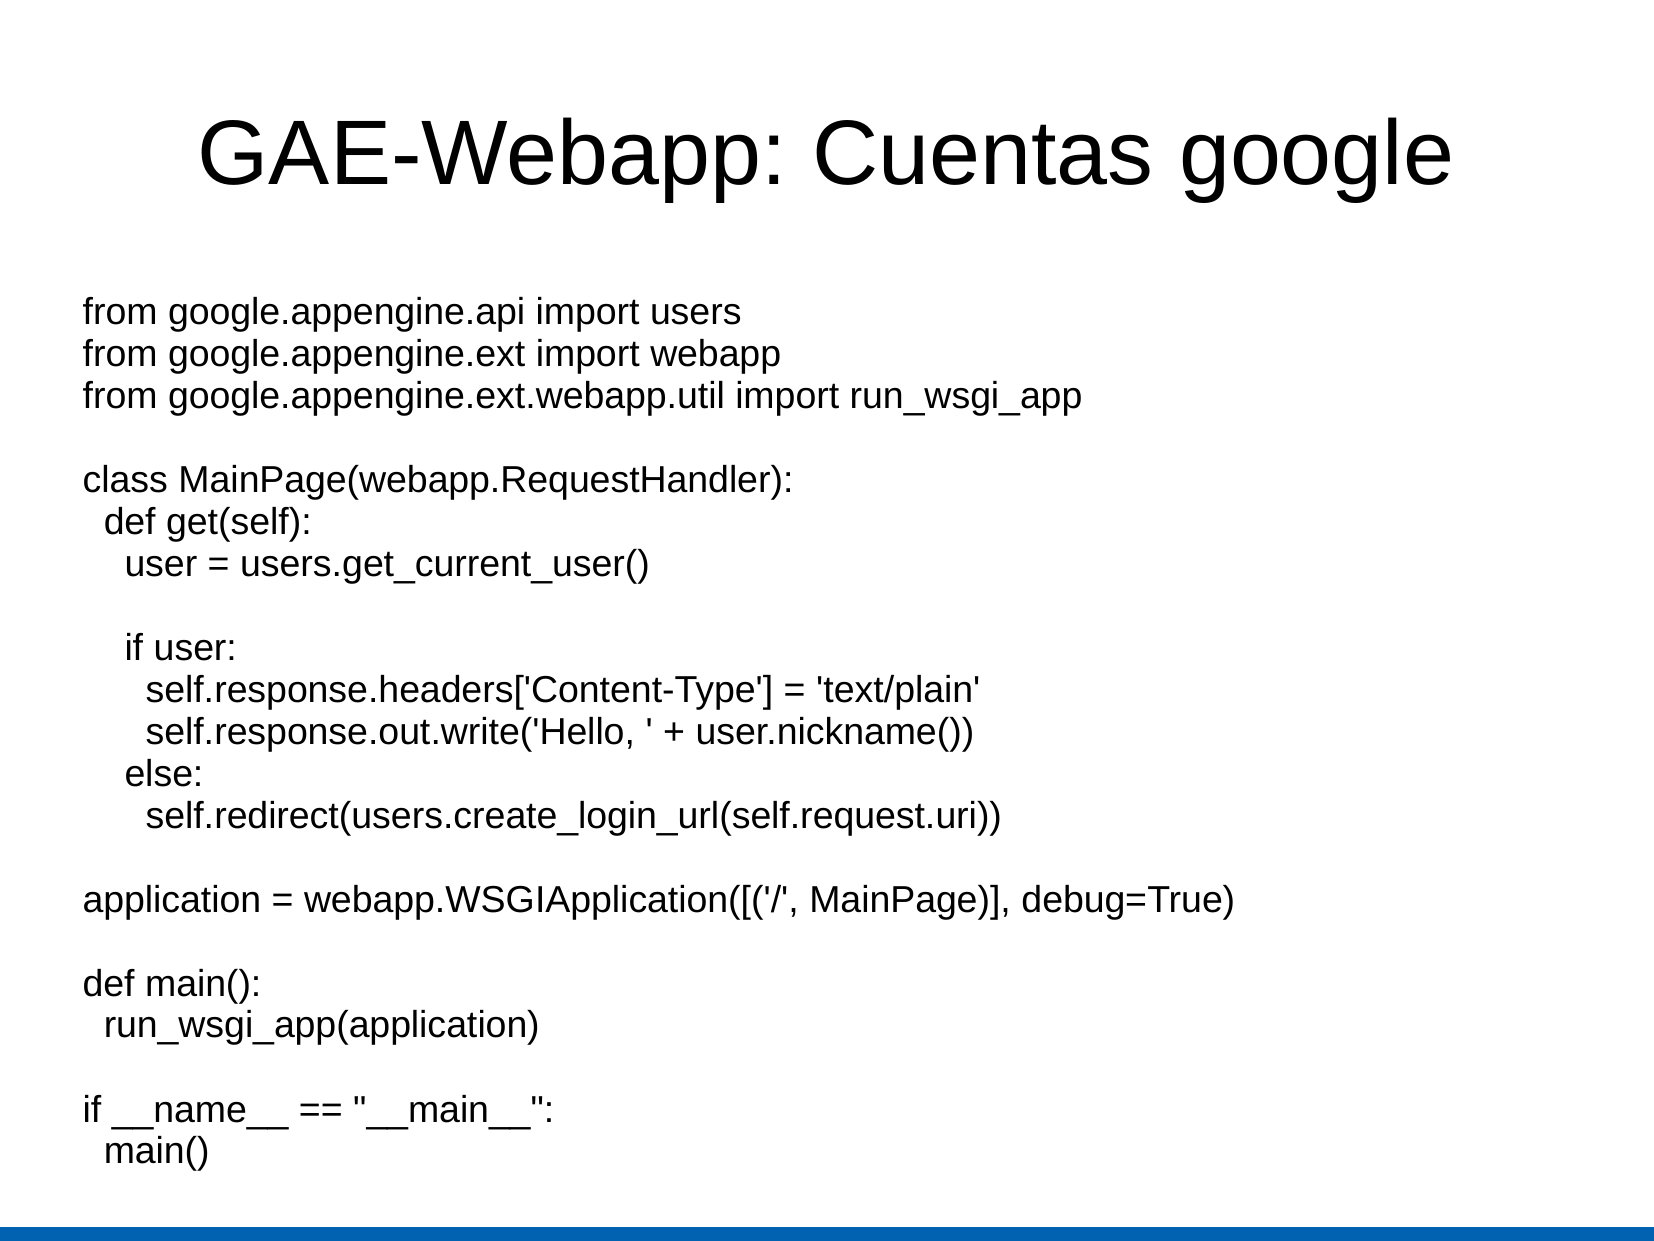

# GAE-Webapp: Cuentas google
from google.appengine.api import users
from google.appengine.ext import webapp
from google.appengine.ext.webapp.util import run_wsgi_app
class MainPage(webapp.RequestHandler):
 def get(self):
 user = users.get_current_user()
 if user:
 self.response.headers['Content-Type'] = 'text/plain'
 self.response.out.write('Hello, ' + user.nickname())
 else:
 self.redirect(users.create_login_url(self.request.uri))
application = webapp.WSGIApplication([('/', MainPage)], debug=True)
def main():
 run_wsgi_app(application)
if __name__ == "__main__":
 main()